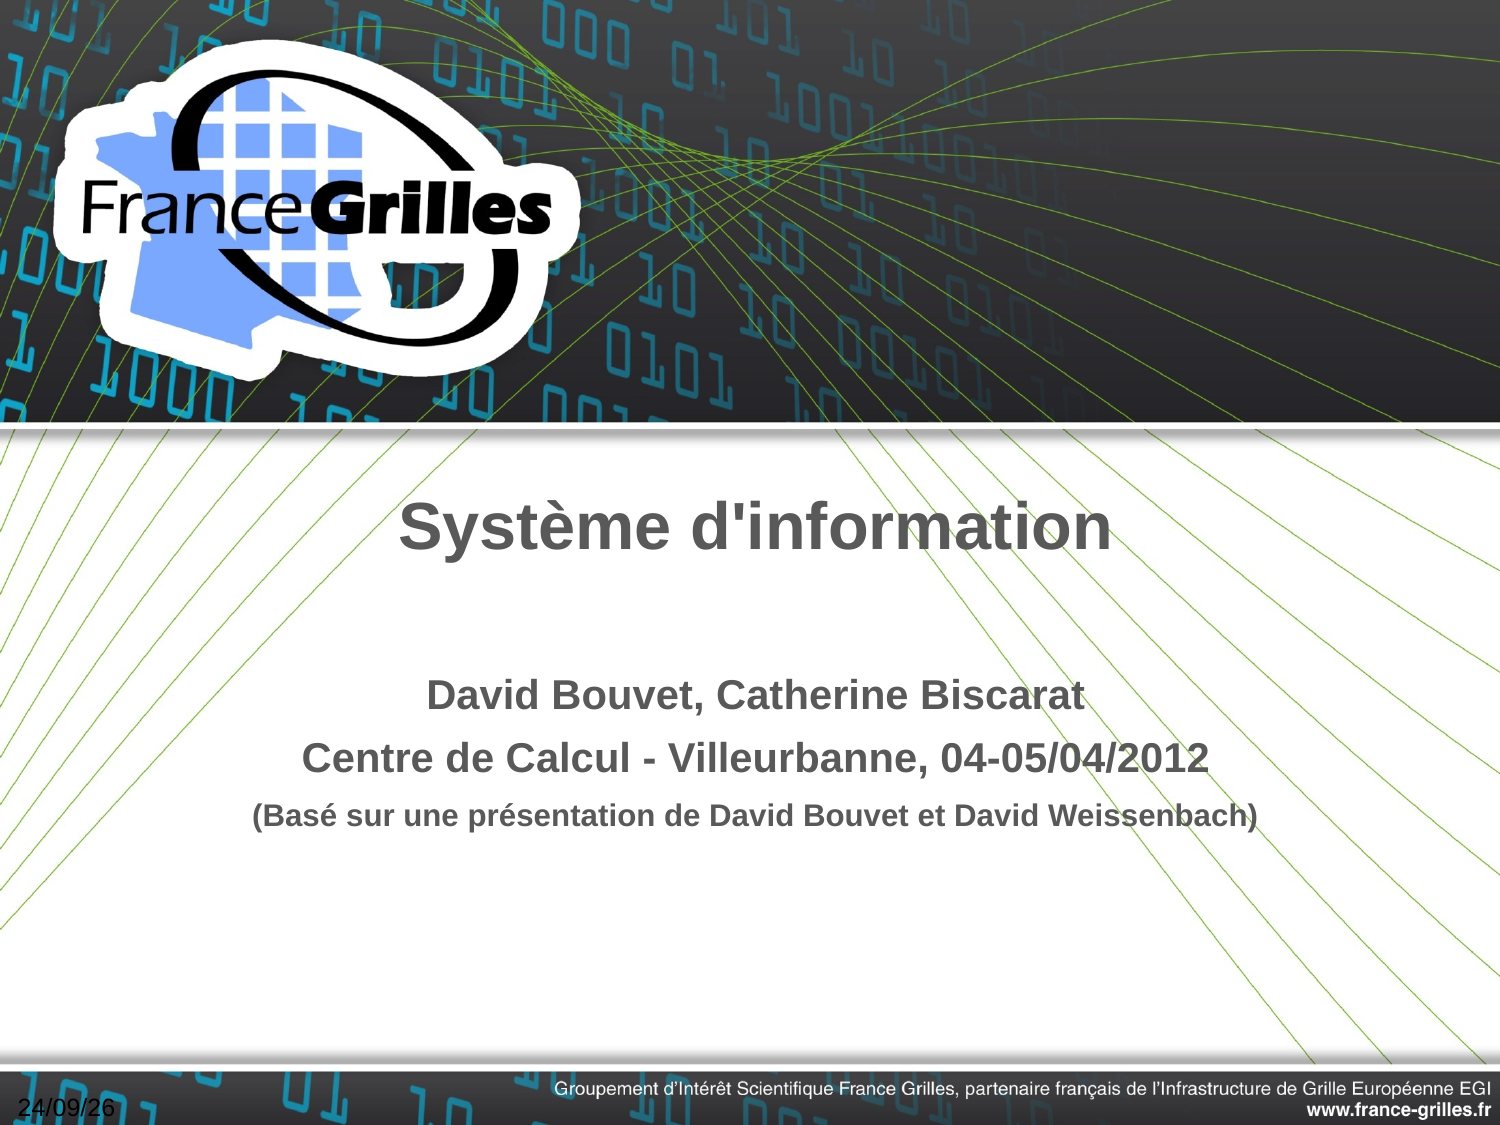

#
Système d'information
David Bouvet, Catherine Biscarat
Centre de Calcul - Villeurbanne, 04-05/04/2012
(Basé sur une présentation de David Bouvet et David Weissenbach)